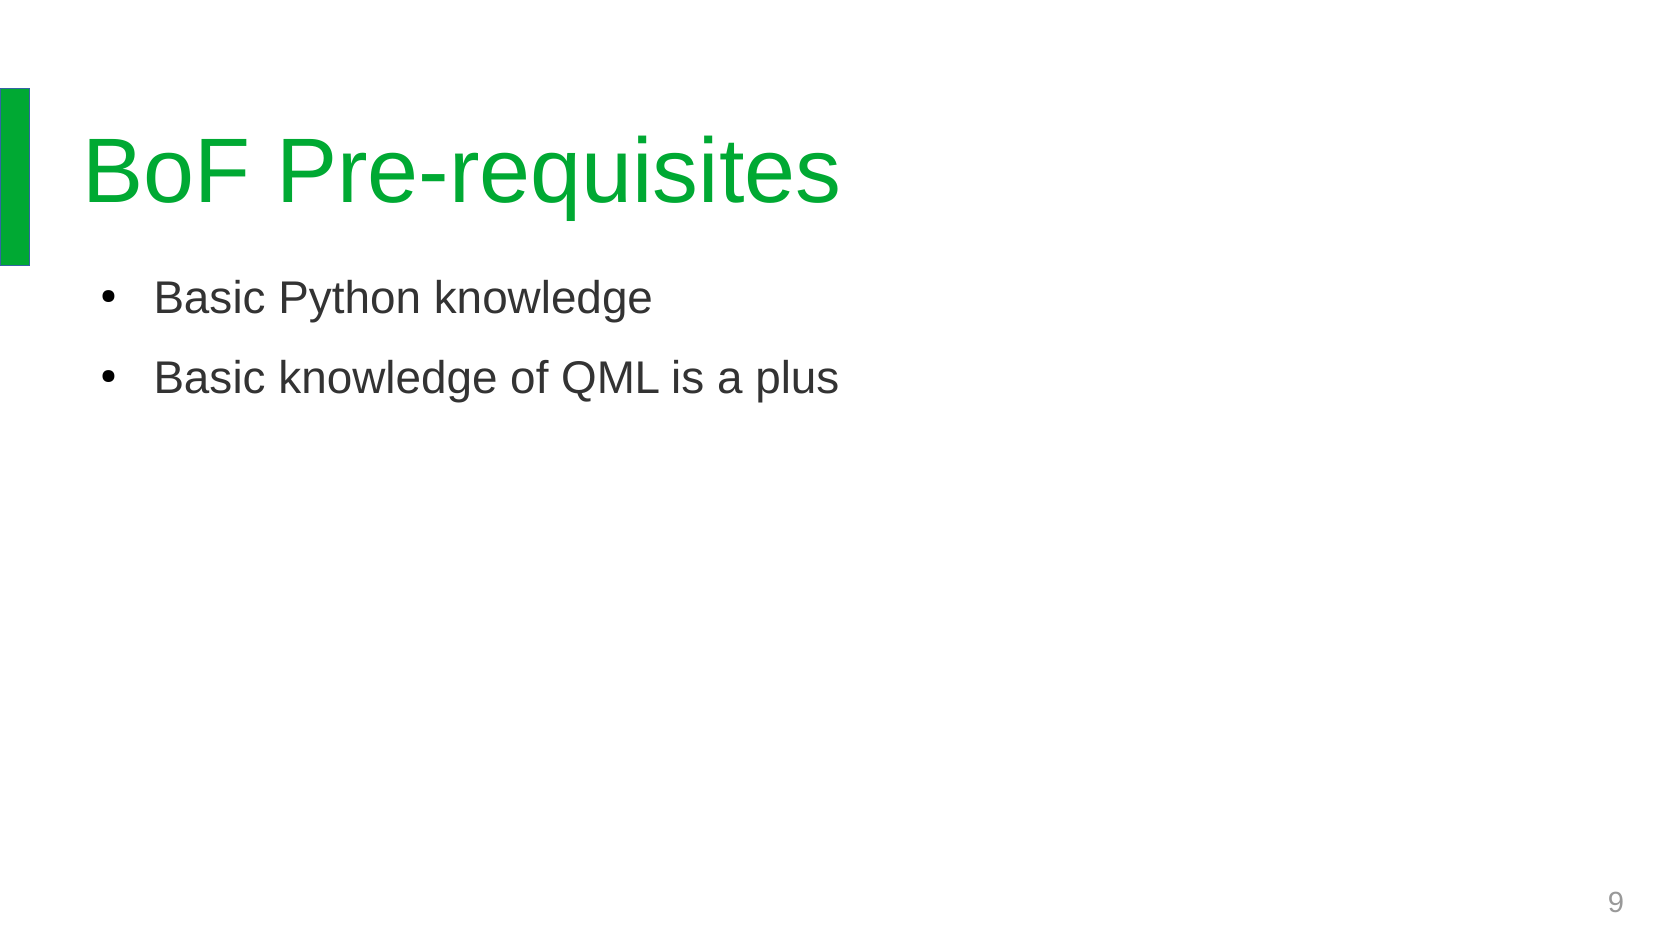

# BoF Pre-requisites
Basic Python knowledge
Basic knowledge of QML is a plus